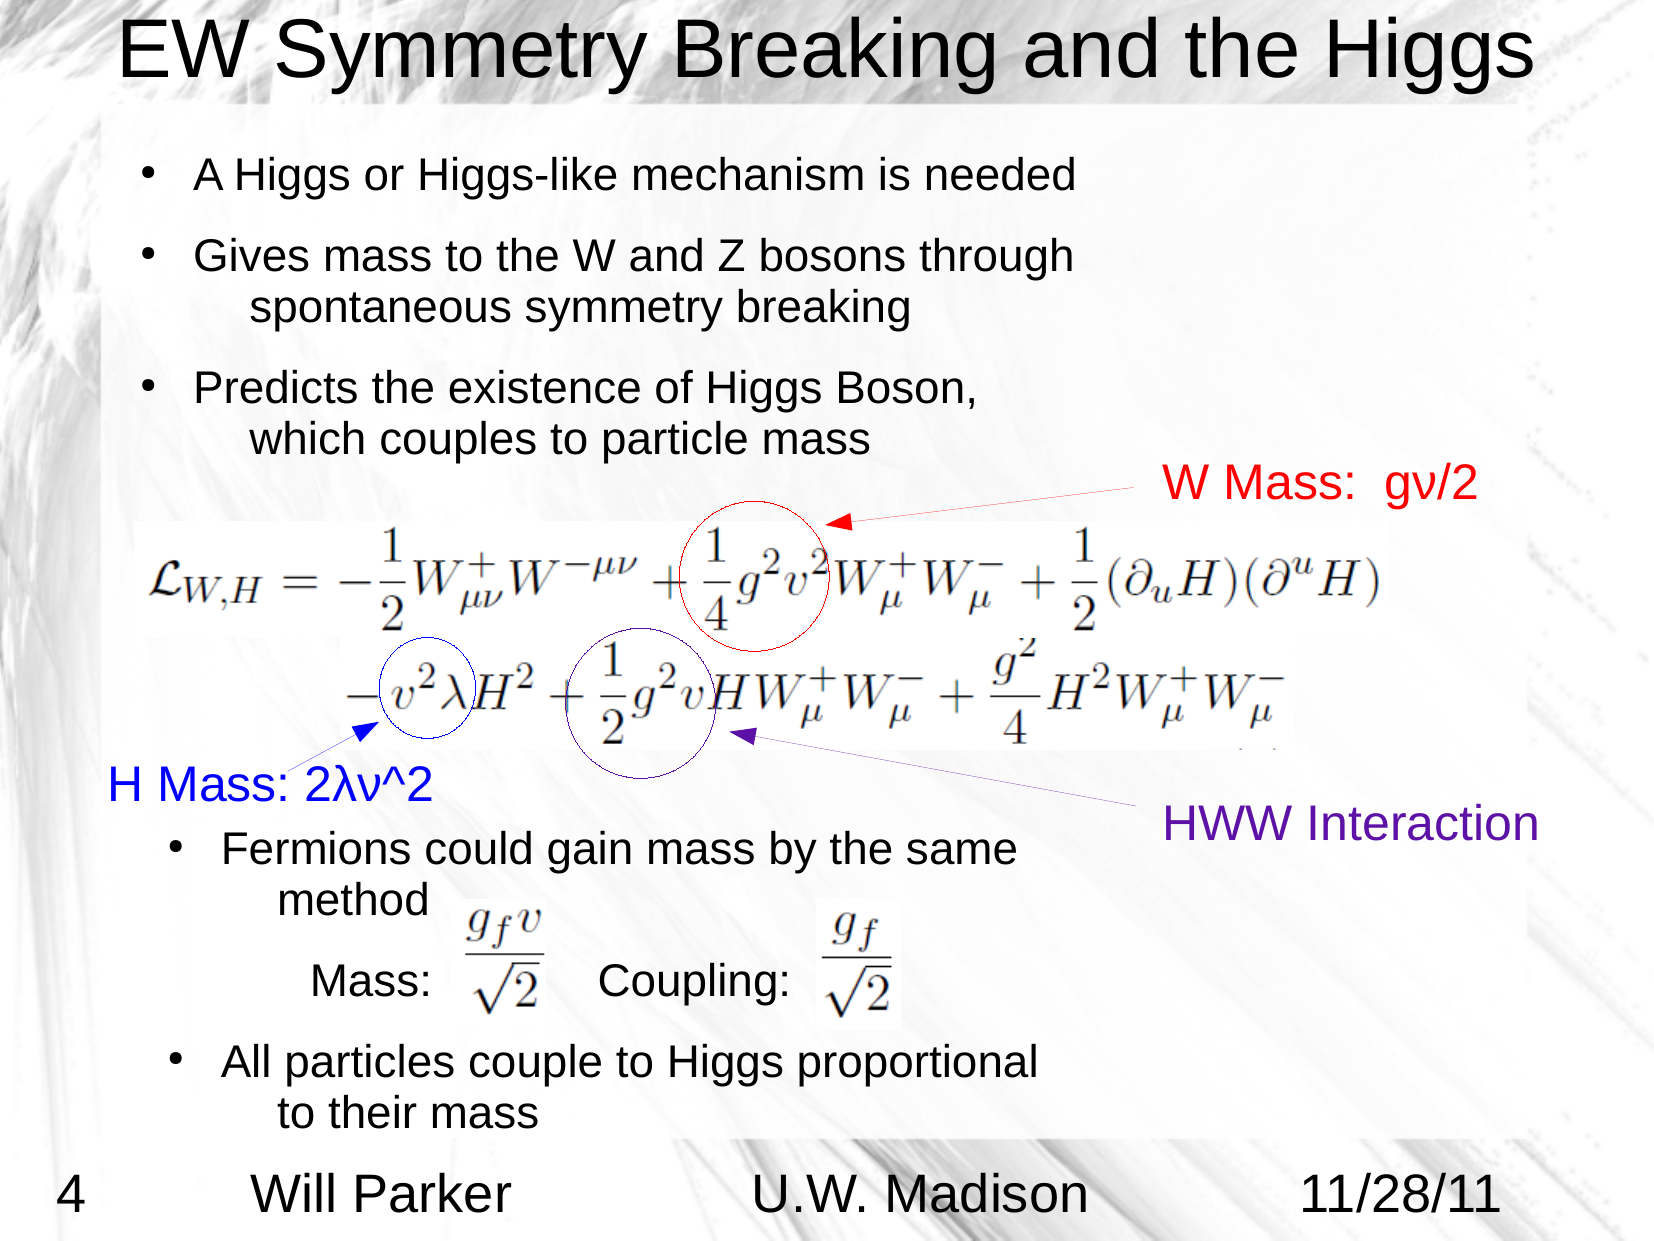

# EW Symmetry Breaking and the Higgs
A Higgs or Higgs-like mechanism is needed
Gives mass to the W and Z bosons through spontaneous symmetry breaking
Predicts the existence of Higgs Boson, which couples to particle mass
W Mass: gν/2
HWW Interaction
H Mass: 2λν^2
Fermions could gain mass by the same method
 Mass: Coupling:
All particles couple to Higgs proportional to their mass
4
 Will Parker U.W. Madison 11/28/11